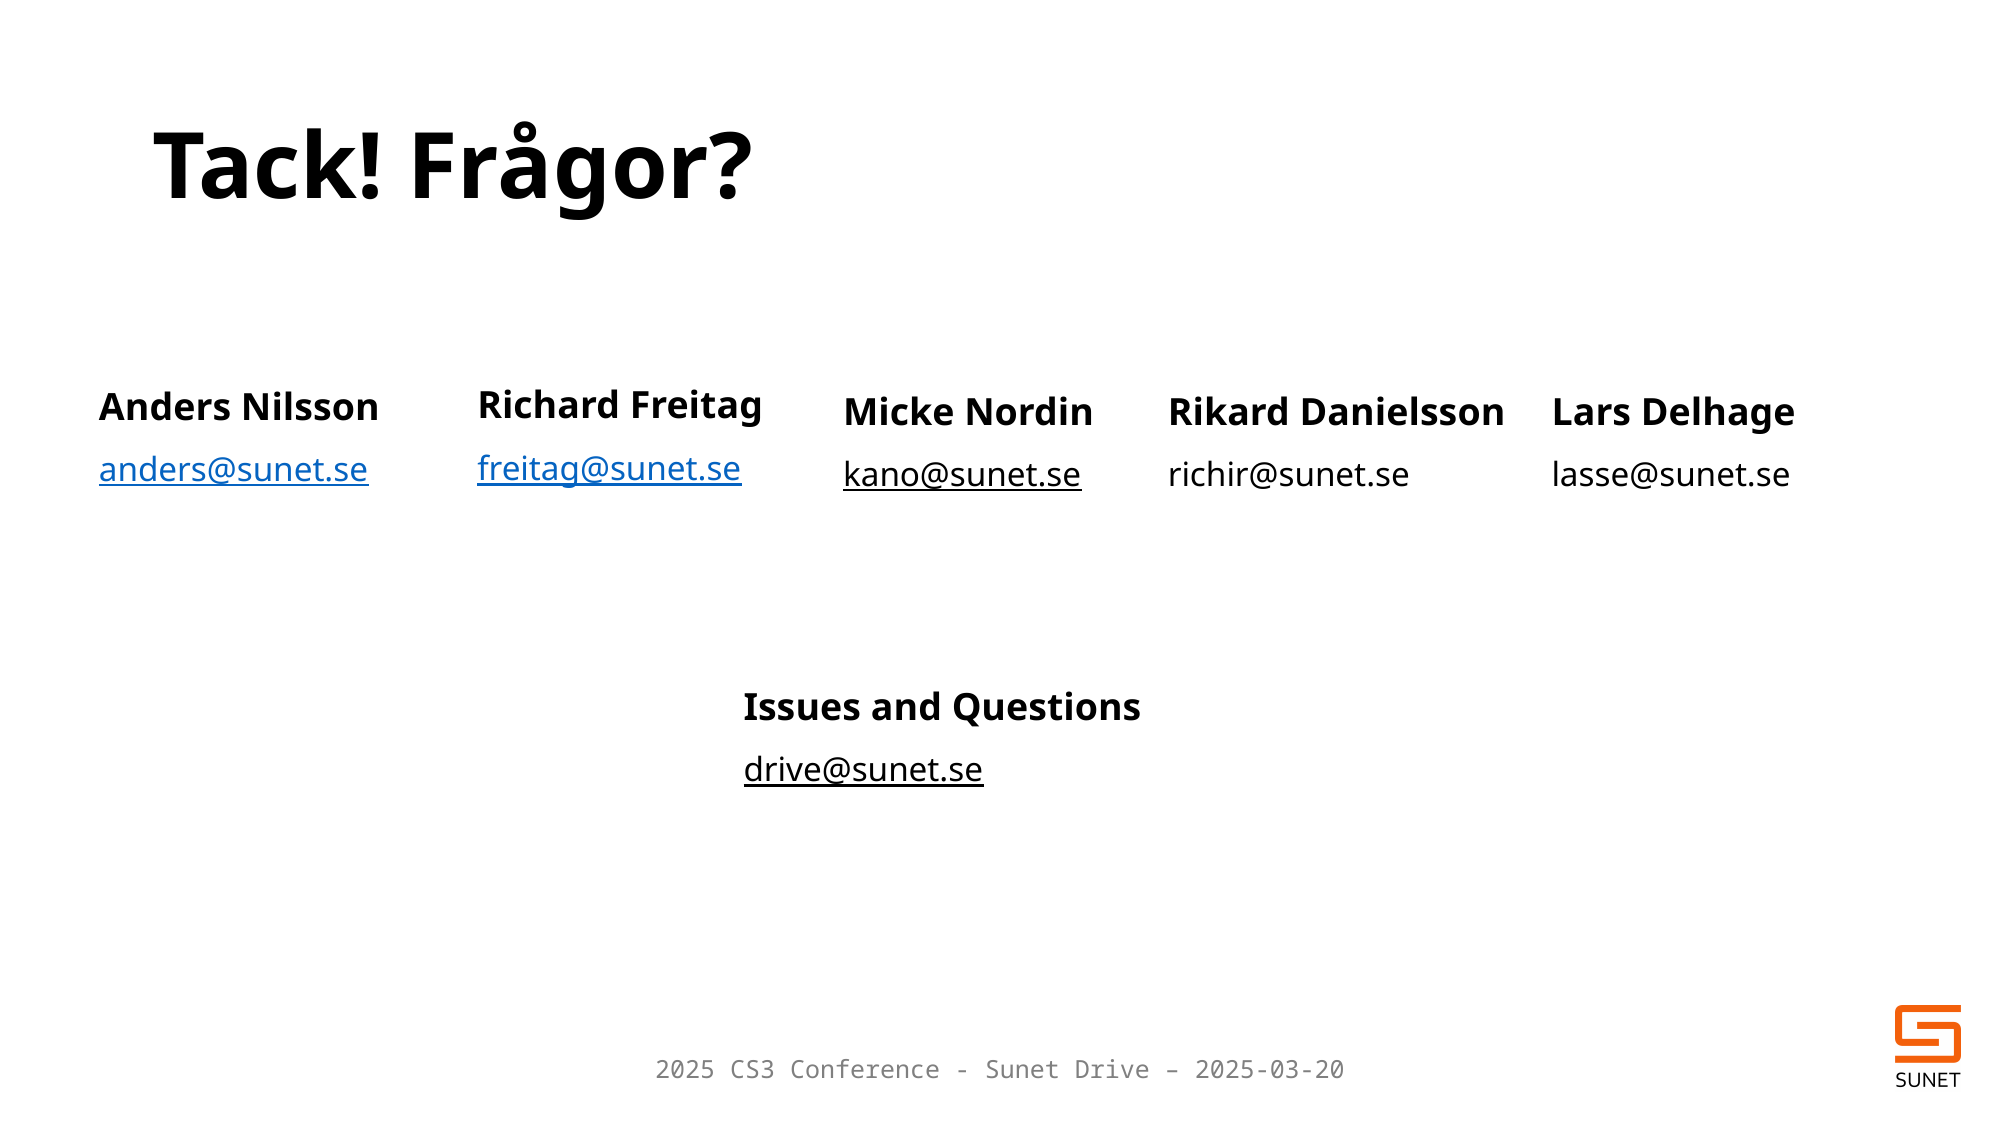

Tack! Frågor?
Richard Freitag
freitag@sunet.se
Anders Nilsson
anders@sunet.se
Micke Nordin
kano@sunet.se
Rikard Danielsson
richir@sunet.se
Lars Delhage
lasse@sunet.se
Issues and Questions
drive@sunet.se
# 2025 CS3 Conference - Sunet Drive – 2025-03-20